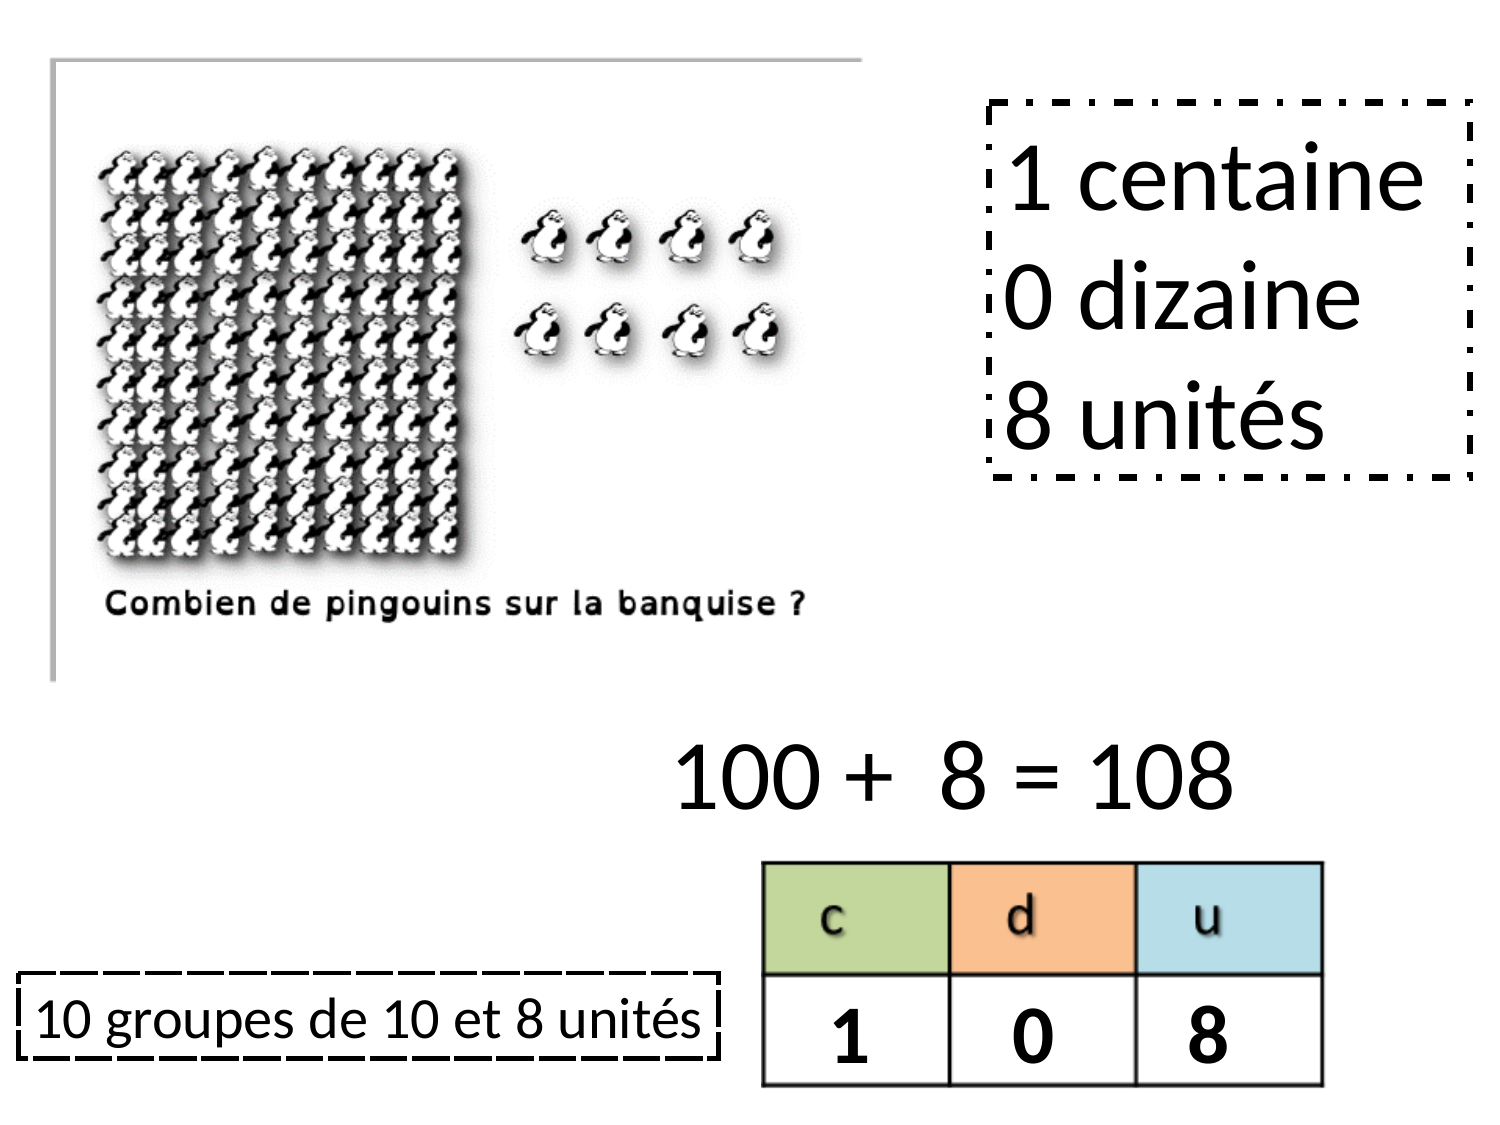

1 centaine
0 dizaine
8 unités
100 + 8 = 108
10 groupes de 10 et 8 unités
1
0
8